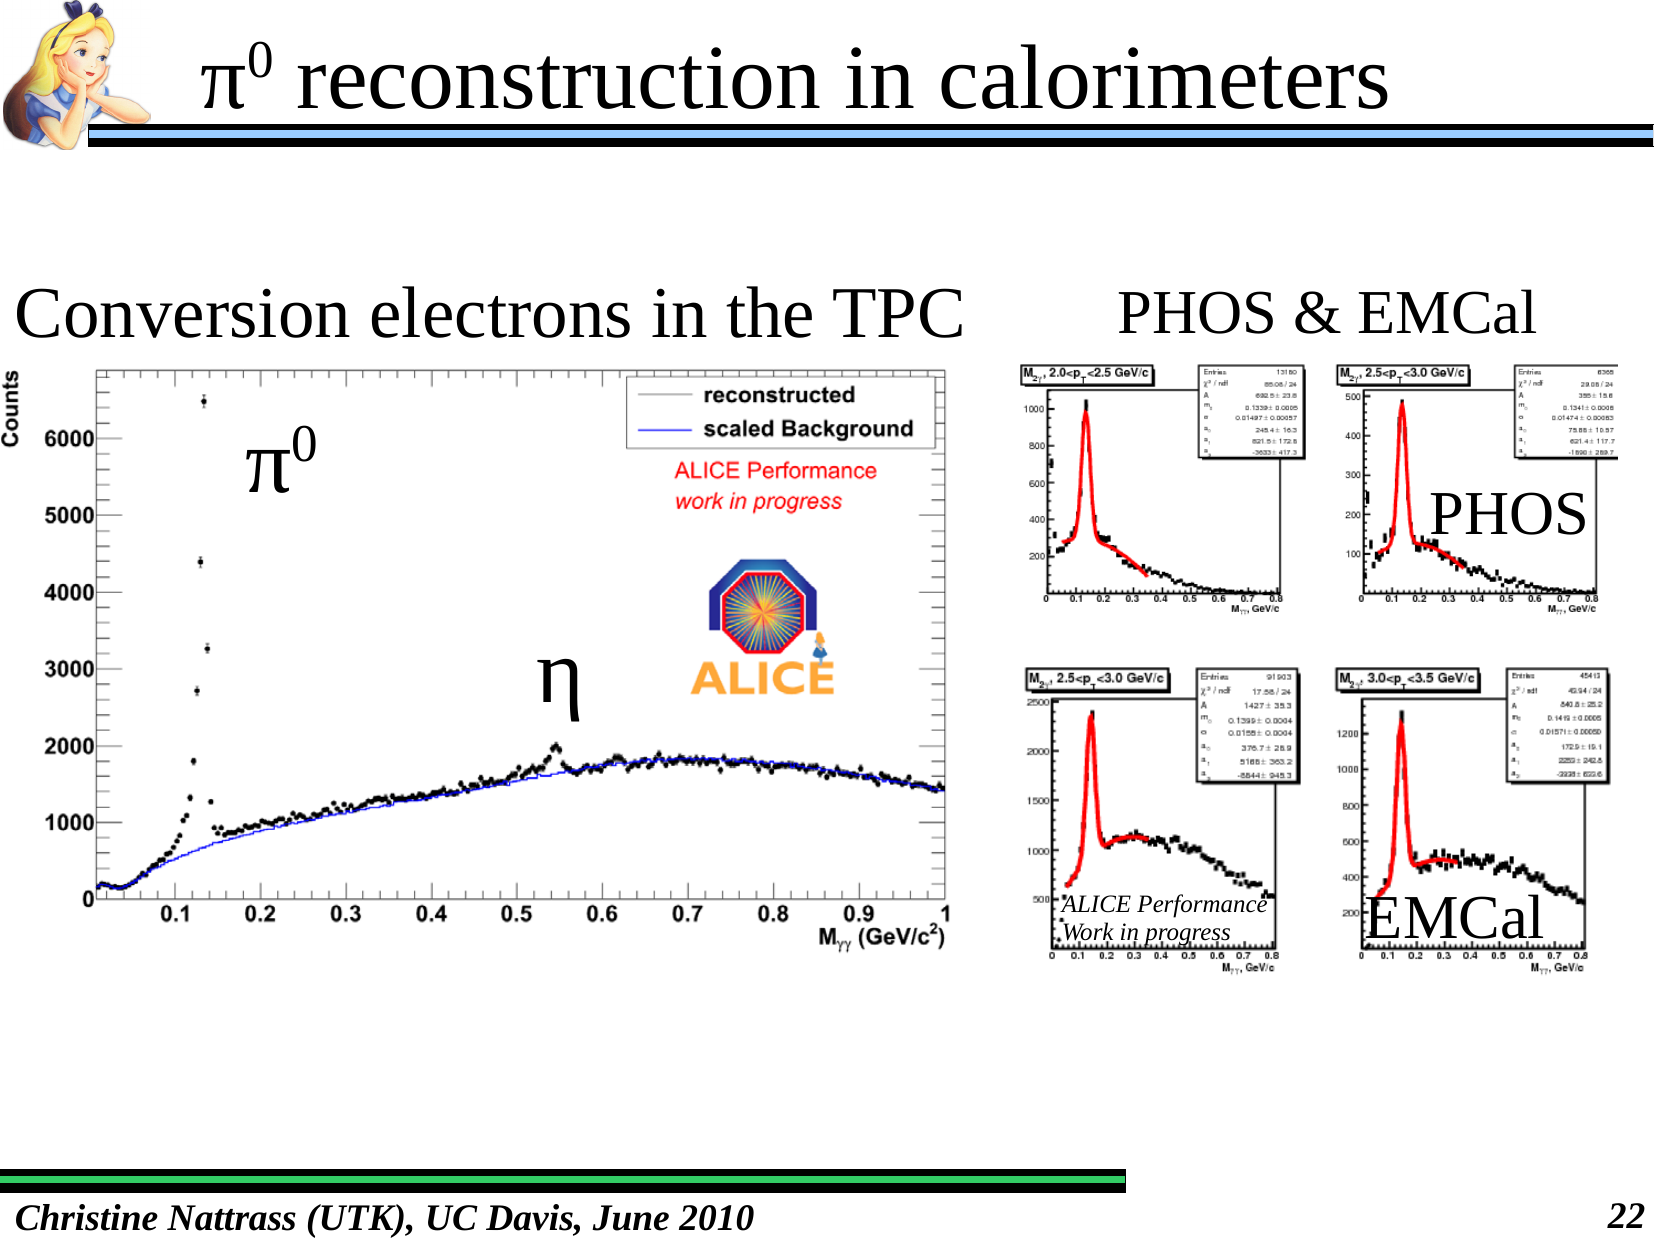

# π0 reconstruction in calorimeters
Conversion electrons in the TPC
π0
η
PHOS & EMCal
PHOS
EMCal
ALICE Performance
Work in progress